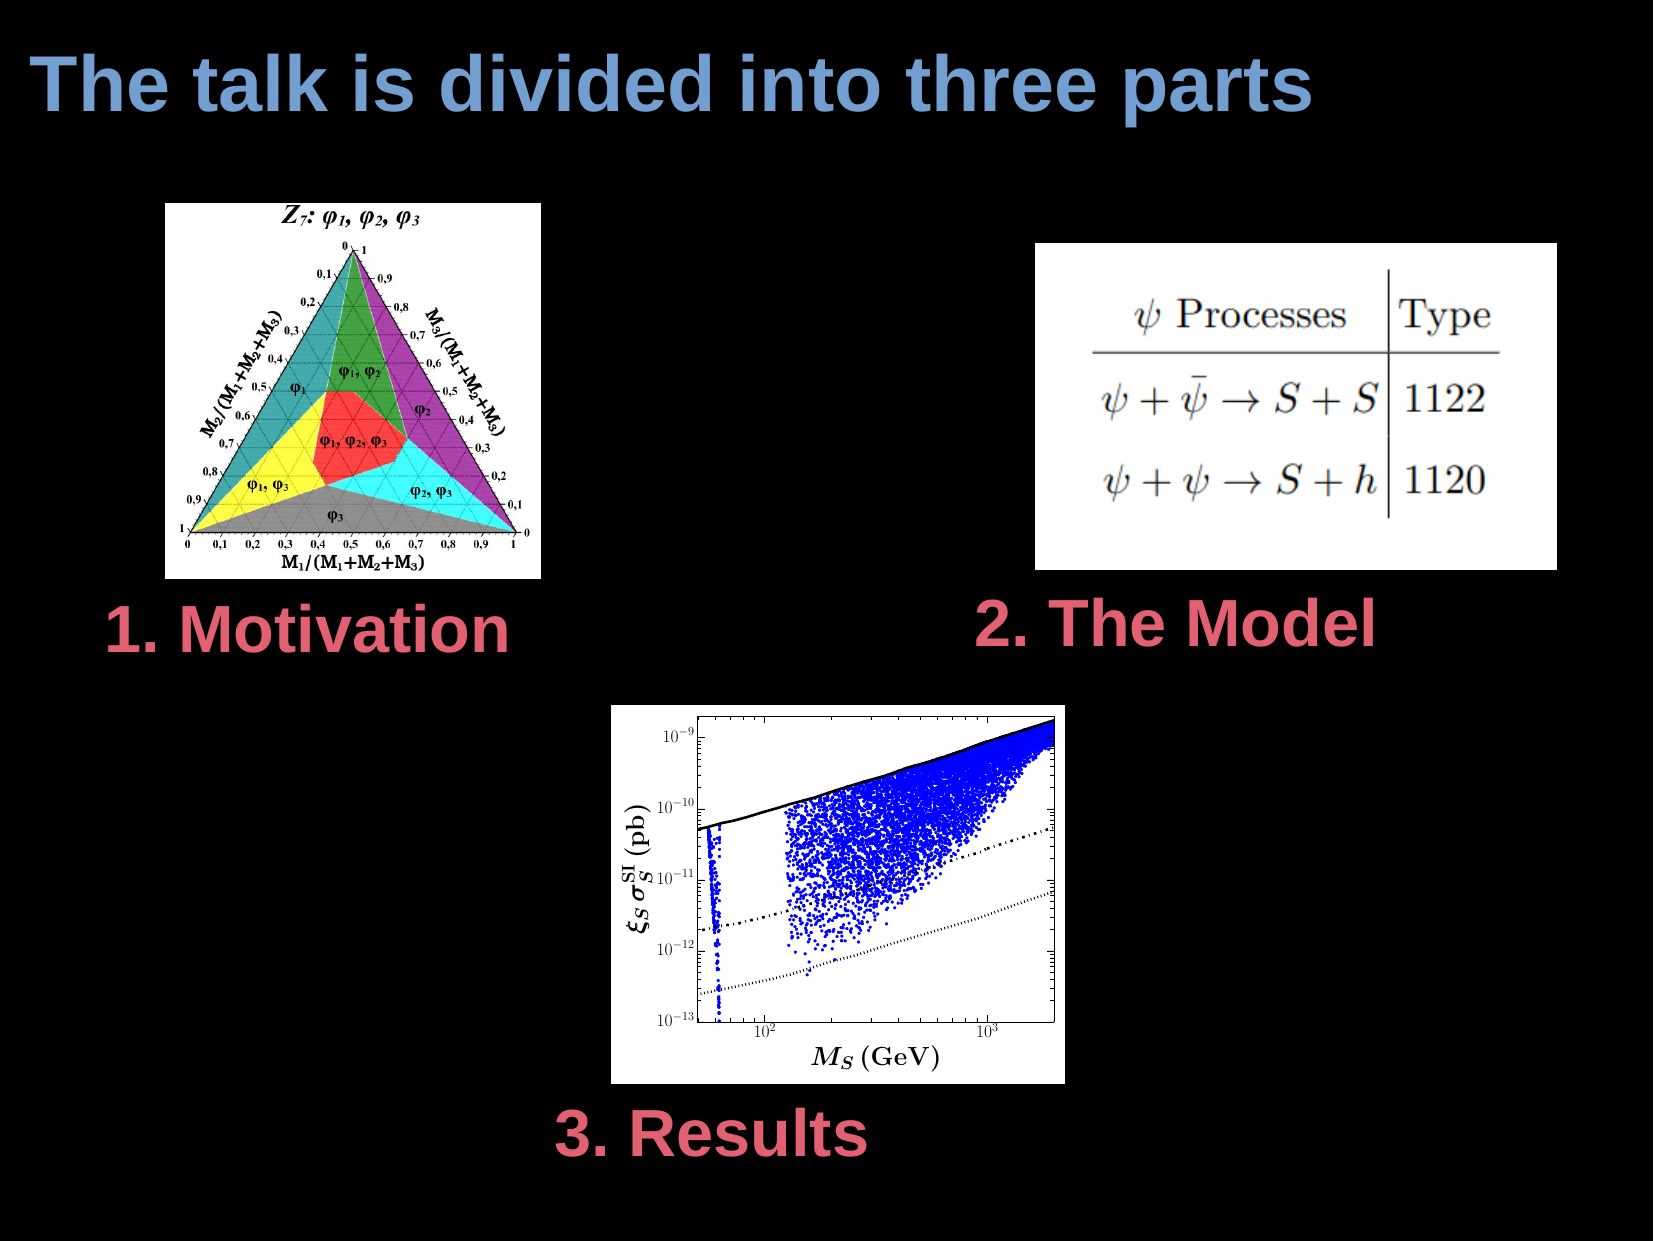

The talk is divided into three parts
2. The Model
1. Motivation
3. Results